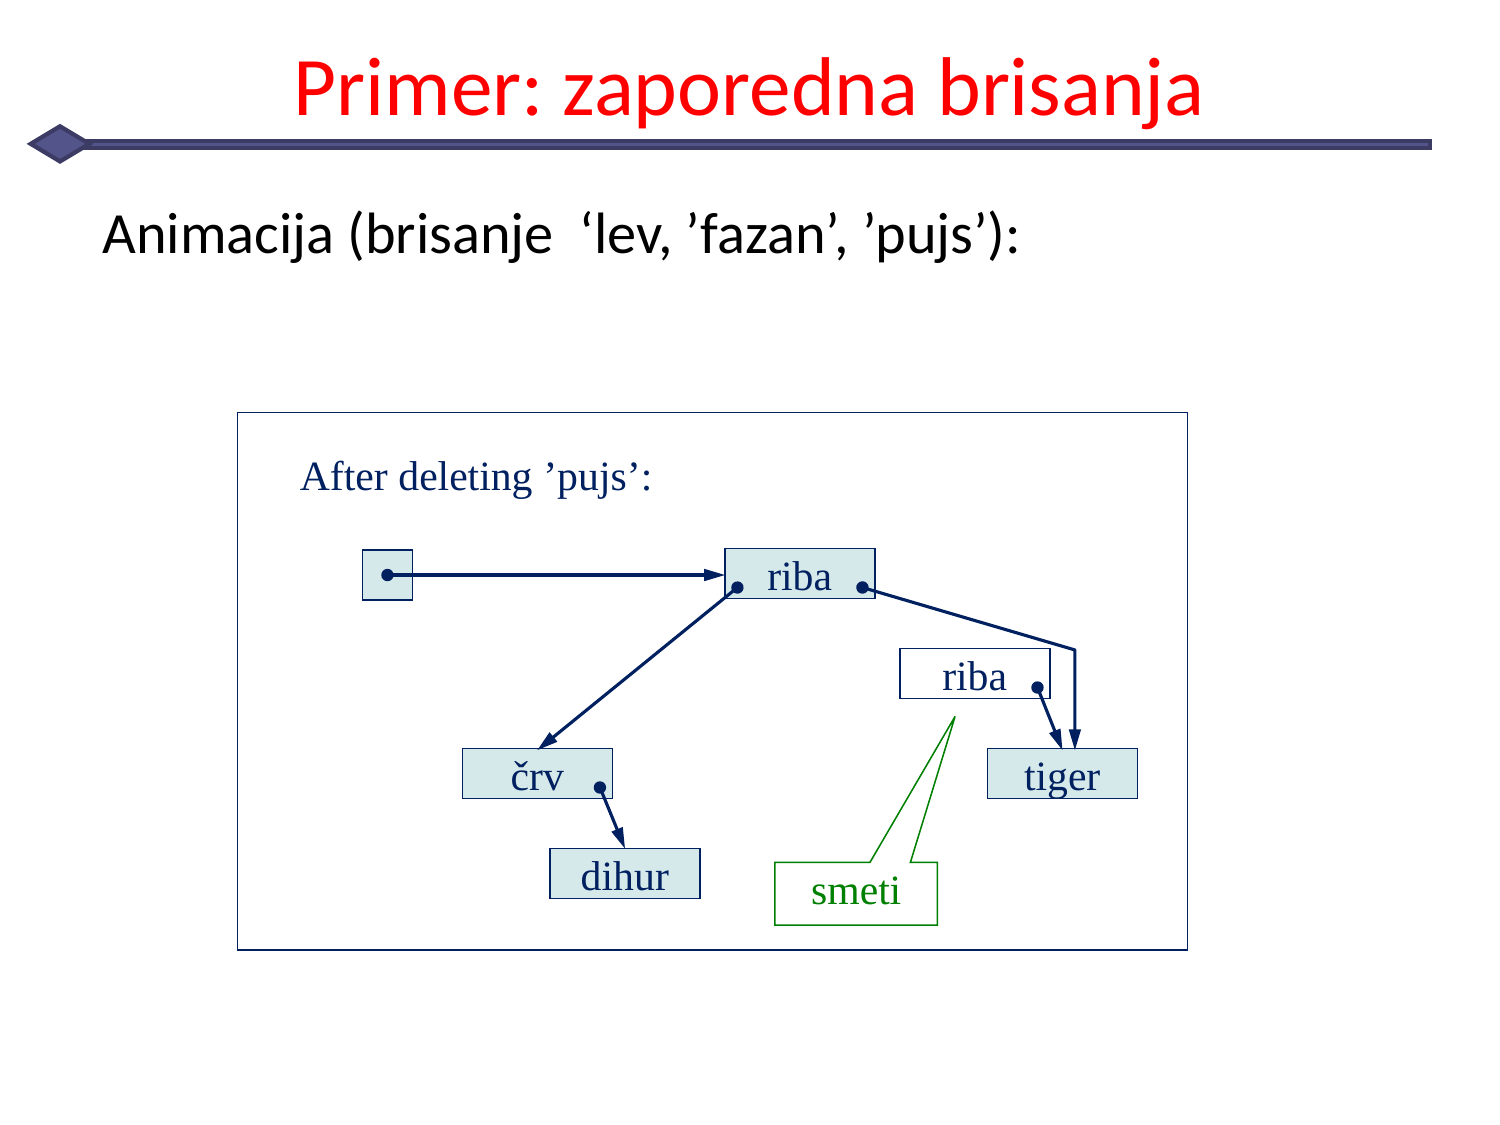

# Primer: zaporedna brisanja
Animacija (brisanje ‘lev, ’fazan’, ’pujs’):
Initially:
lev
riba
fazan
črv
tiger
pujs
dihur
After deleting ‘lev’:
pujs
riba
fazan
črv
tiger
pujs
dihur
smeti
After deleting ’fazan’:
pujs
riba
fazan
črv
tiger
dihur
smeti
After deleting ’pujs’:
riba
riba
črv
tiger
dihur
smeti